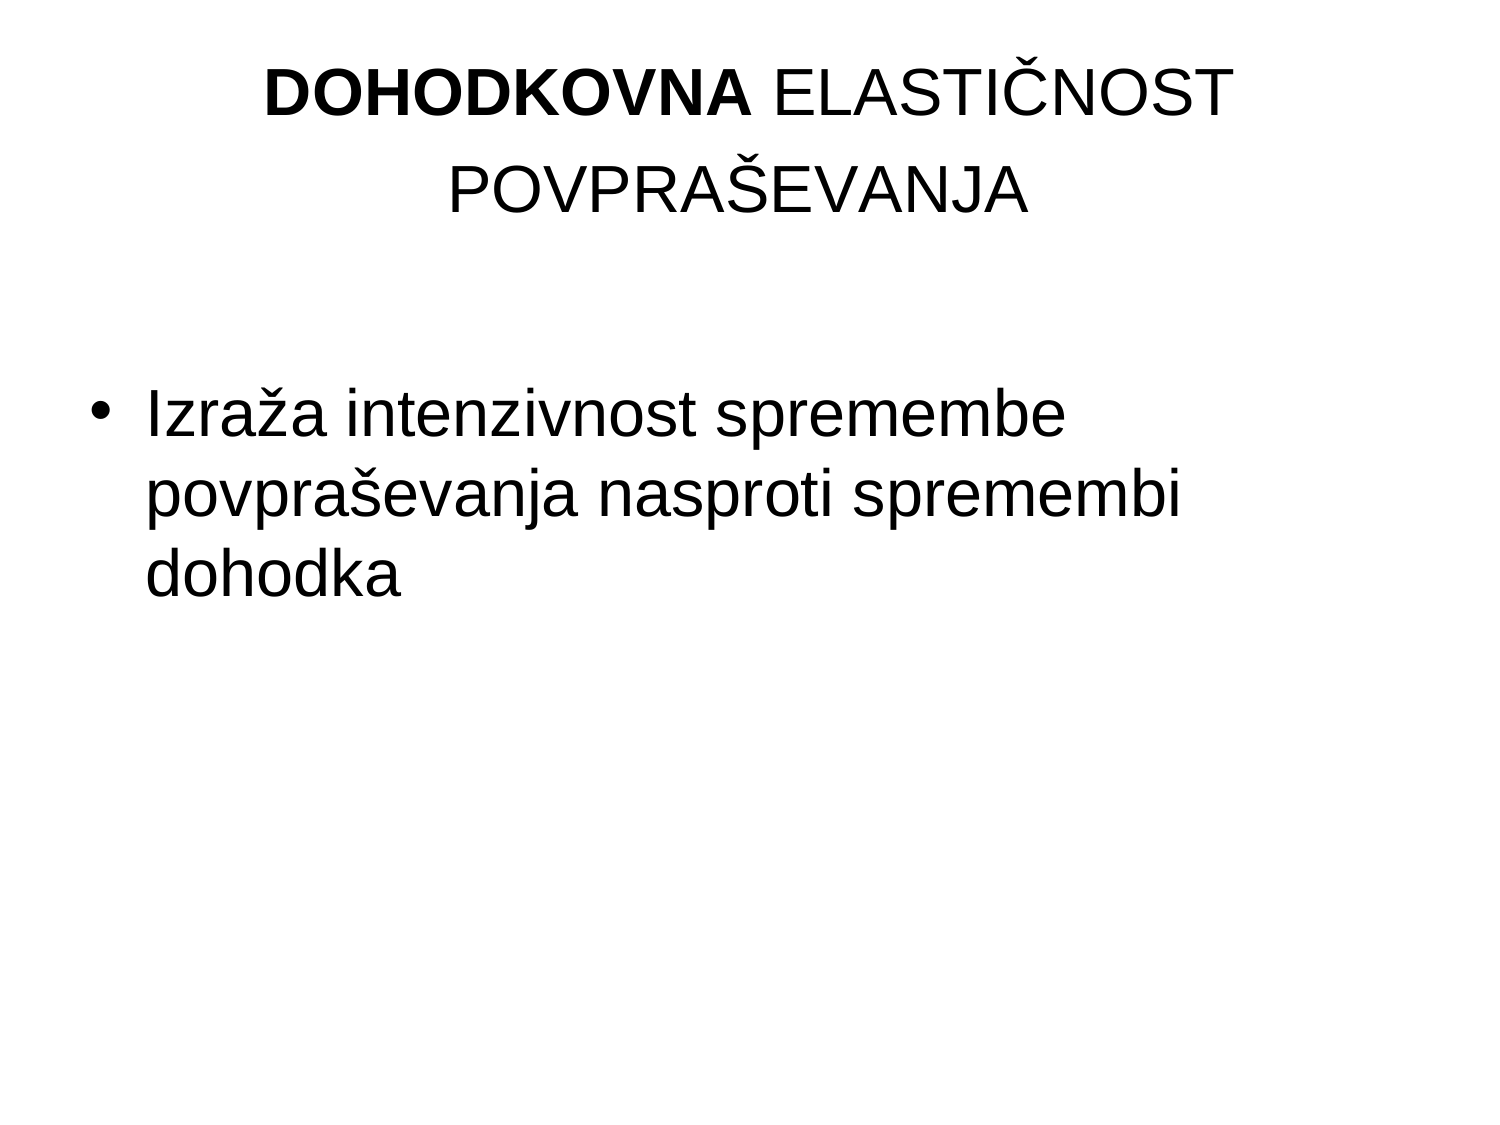

# DOHODKOVNA ELASTIČNOST POVPRAŠEVANJA
Izraža intenzivnost spremembe povpraševanja nasproti spremembi dohodka